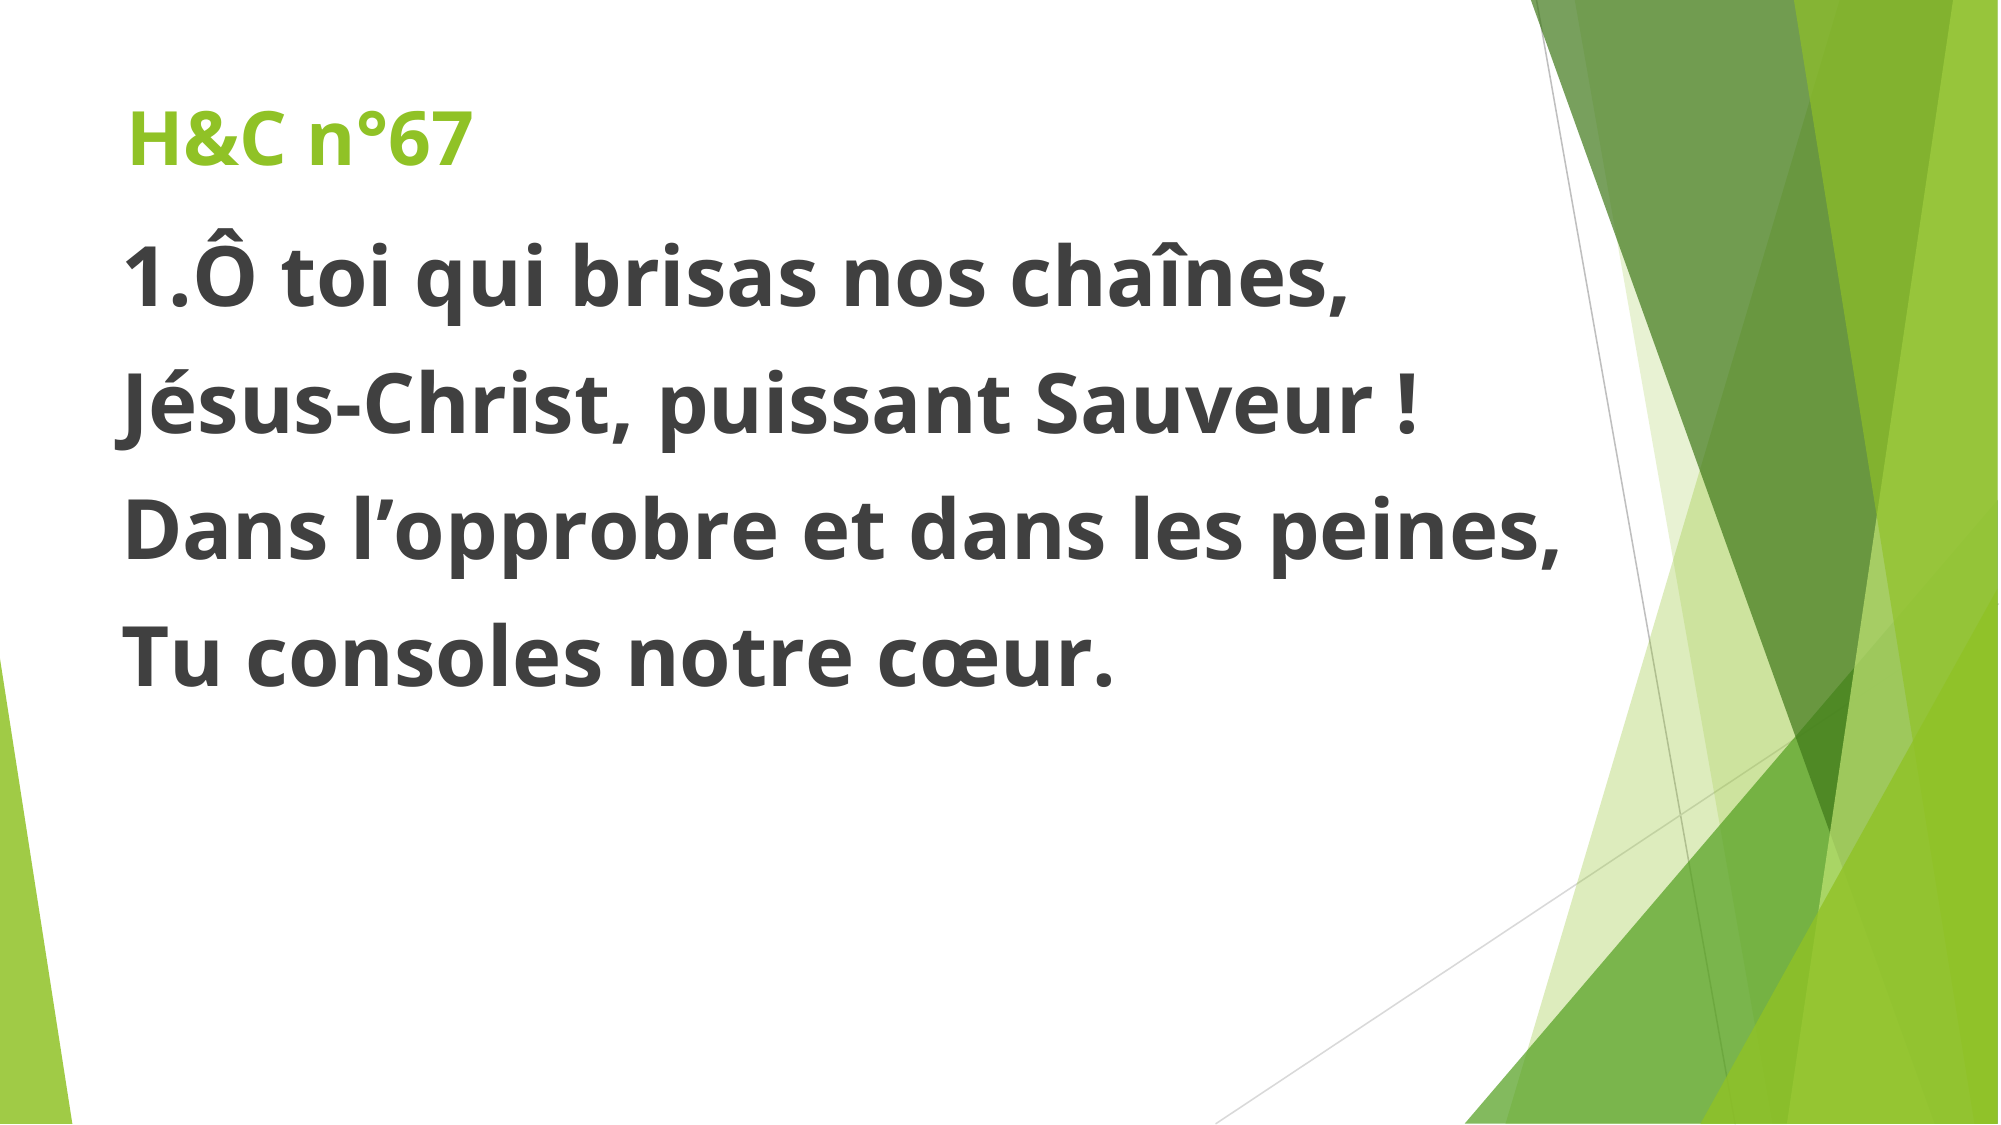

H&C n°67
1.Ô toi qui brisas nos chaînes,
Jésus-Christ, puissant Sauveur !
Dans l’opprobre et dans les peines,
Tu consoles notre cœur.